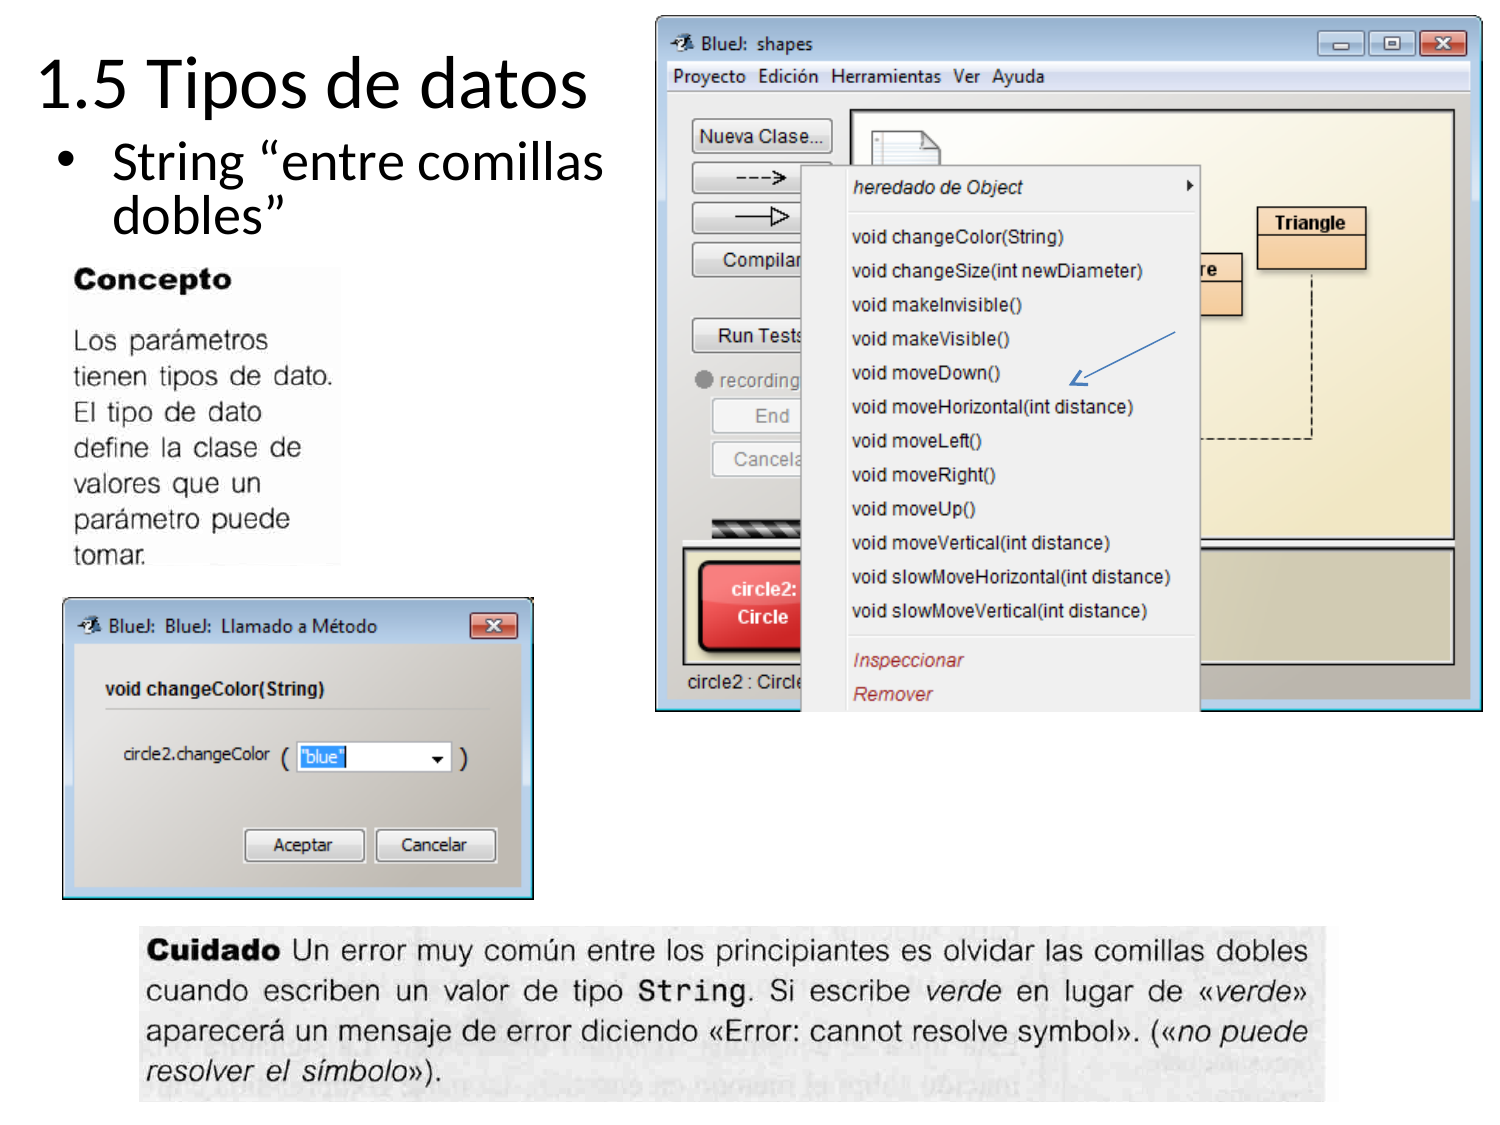

# 1.5 Tipos de datos
String “entre comillas dobles”